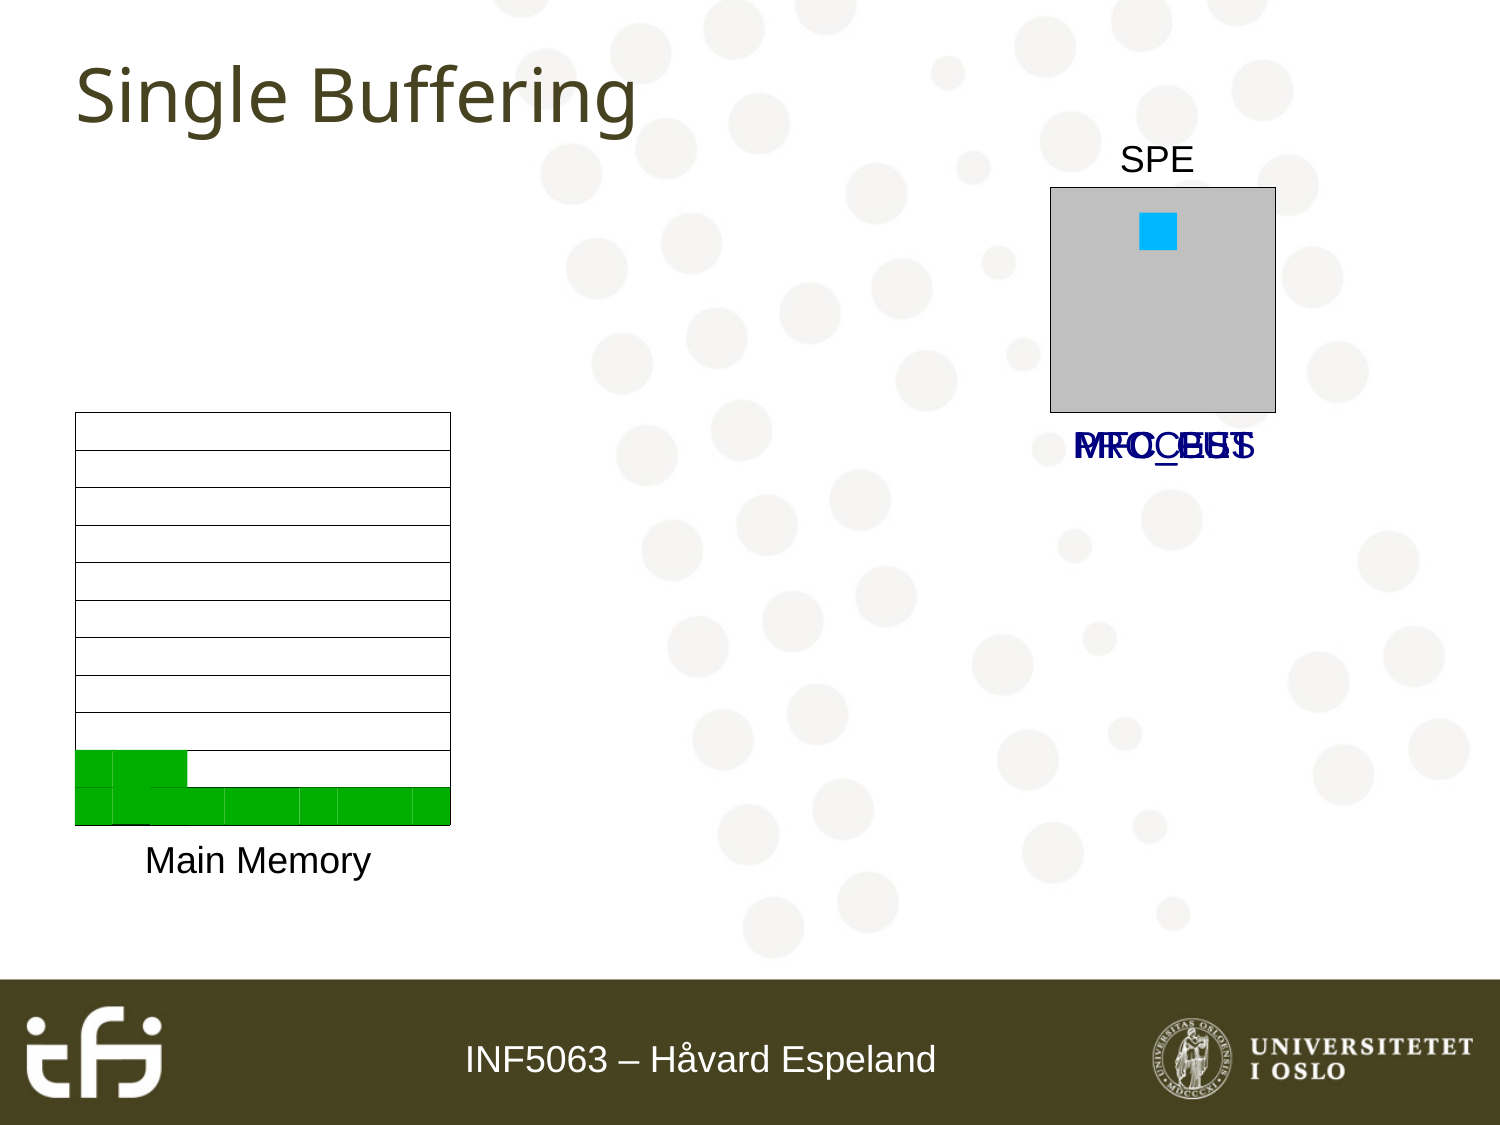

# Single Buffering
SPE
PROCESS
MFC_GET
MFC_PUT
Main Memory